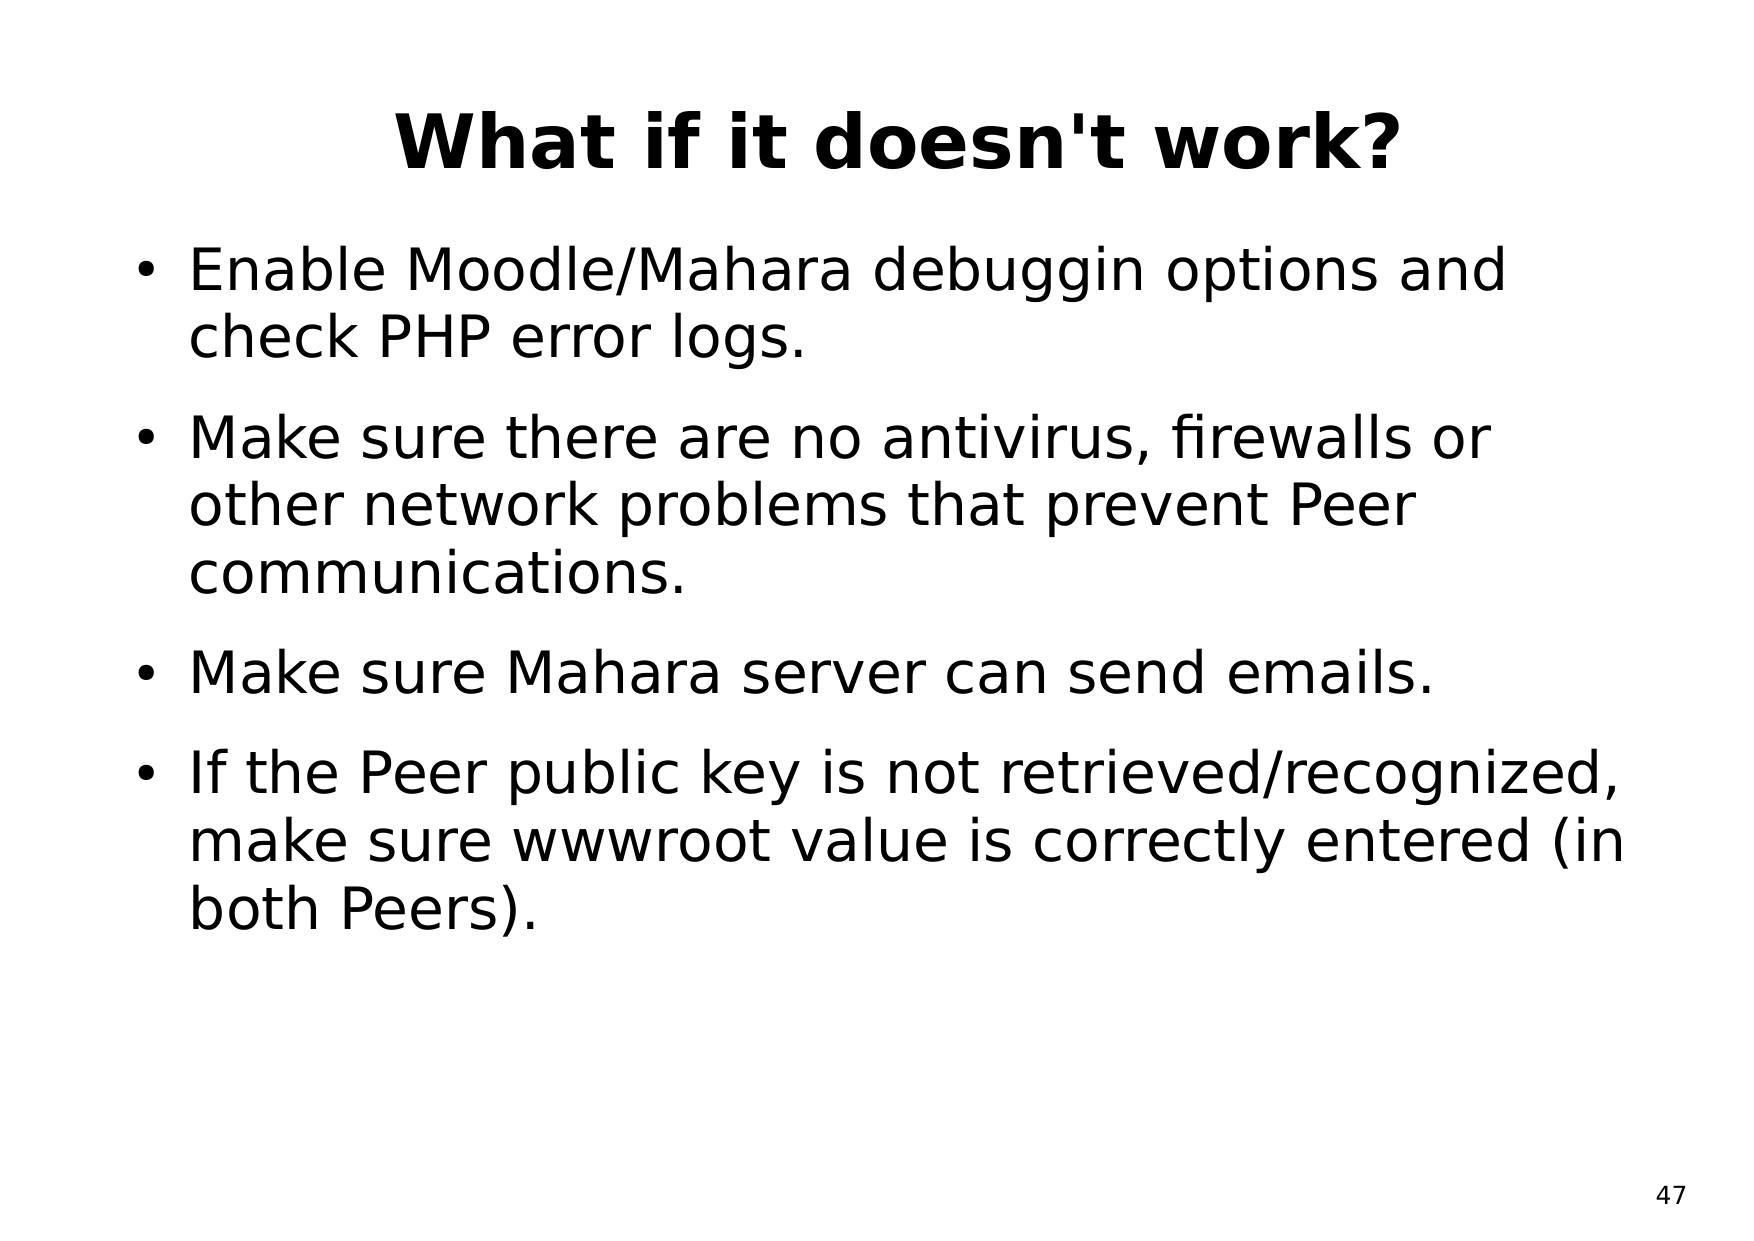

# What if it doesn't work?
Enable Moodle/Mahara debuggin options and check PHP error logs.
Make sure there are no antivirus, firewalls or other network problems that prevent Peer communications.
Make sure Mahara server can send emails.
If the Peer public key is not retrieved/recognized, make sure wwwroot value is correctly entered (in both Peers).
47